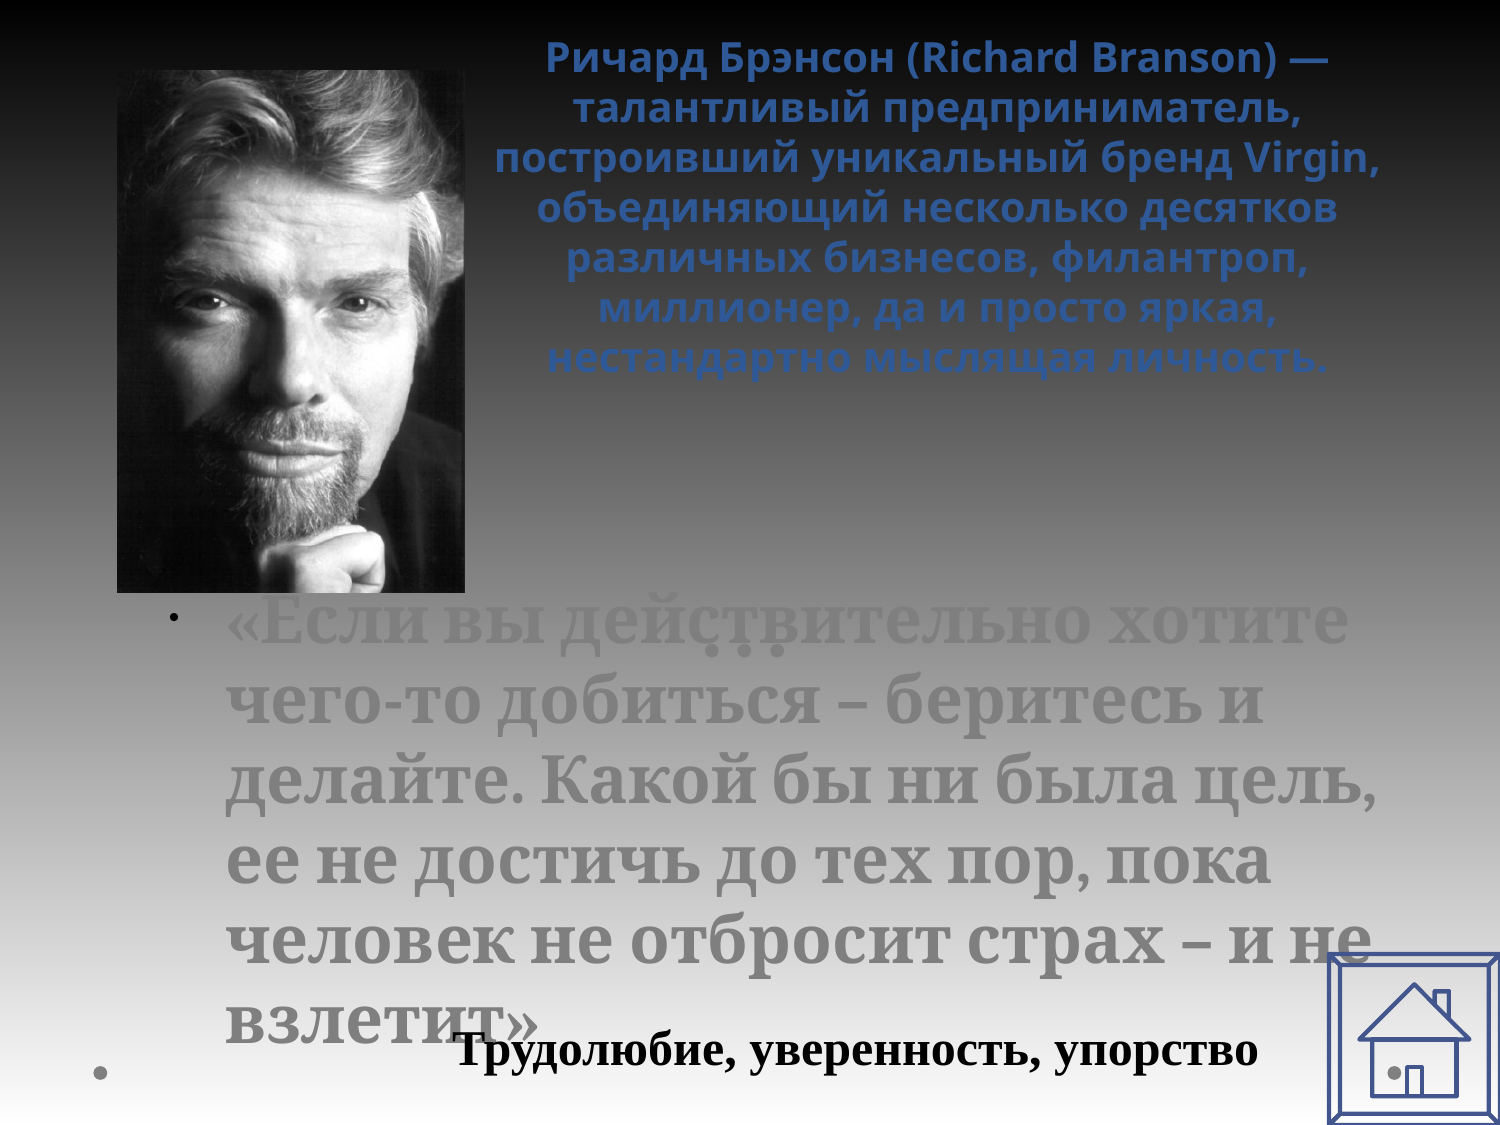

# Ричард Брэнсон (Richard Branson) — талантливый предприниматель, построивший уникальный бренд Virgin, объединяющий несколько десятков различных бизнесов, филантроп, миллионер, да и просто яркая, нестандартно мыслящая личность.
«Если вы действительно хотите чего-то добиться – беритесь и делайте. Какой бы ни была цель, ее не достичь до тех пор, пока человек не отбросит страх – и не взлетит»
Трудолюбие, уверенность, упорство